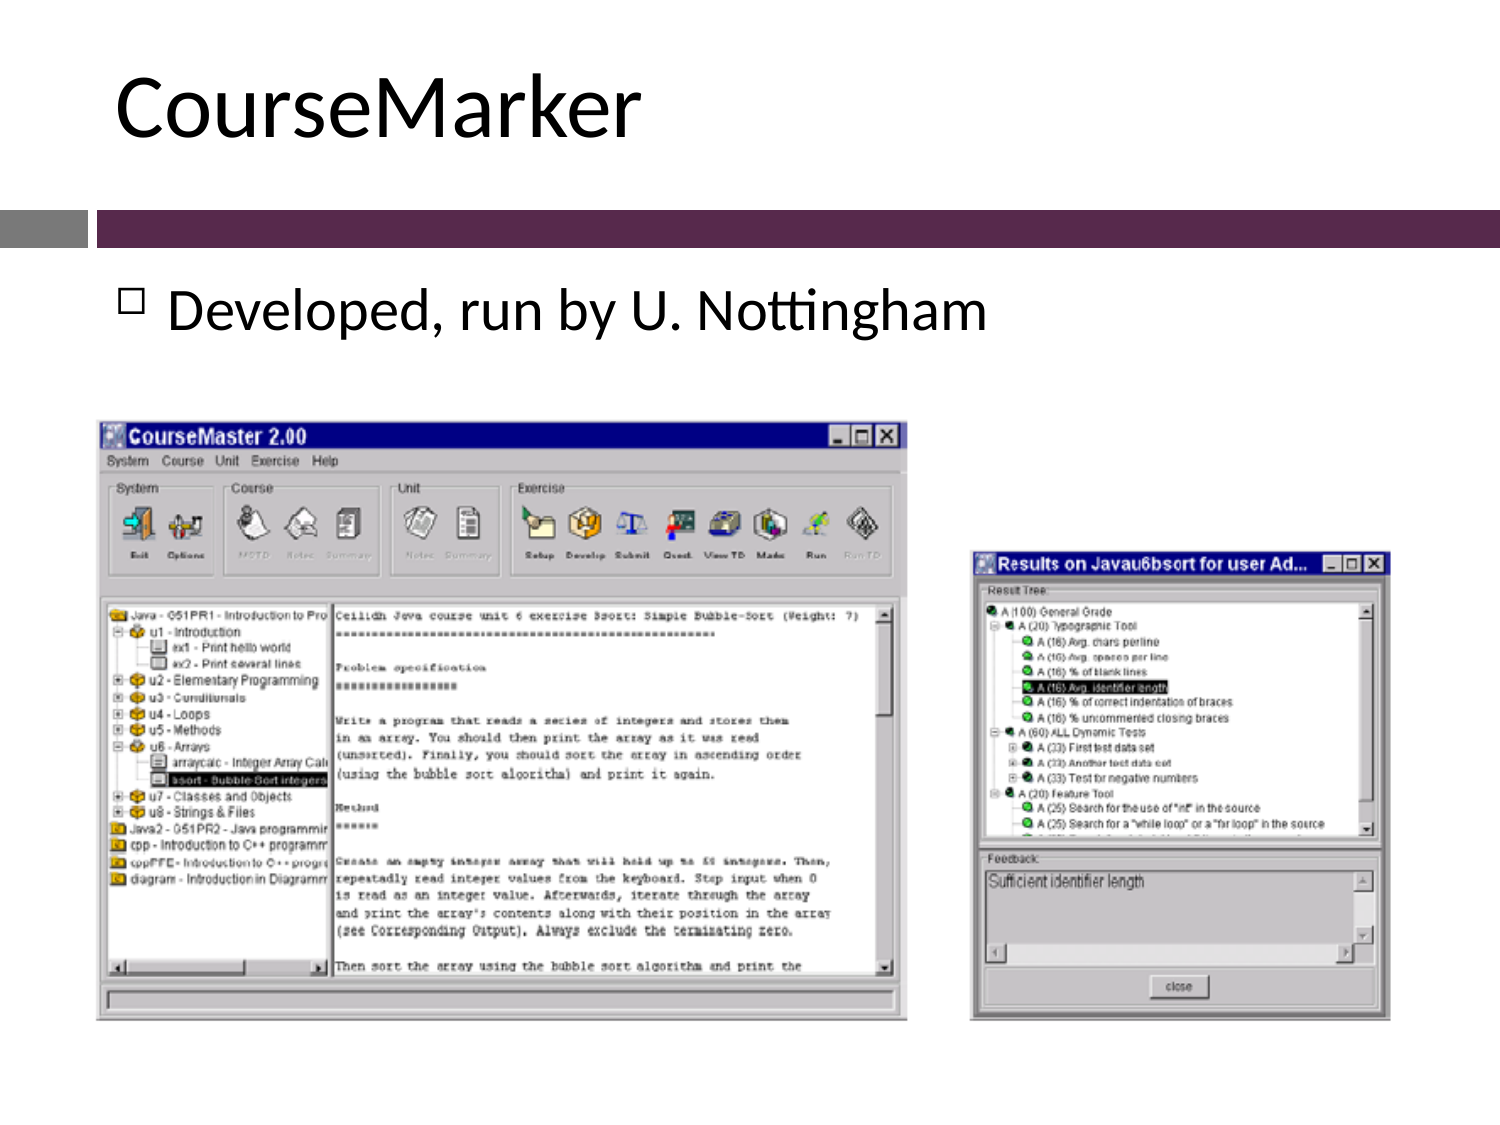

# CourseMarker
Developed, run by U. Nottingham